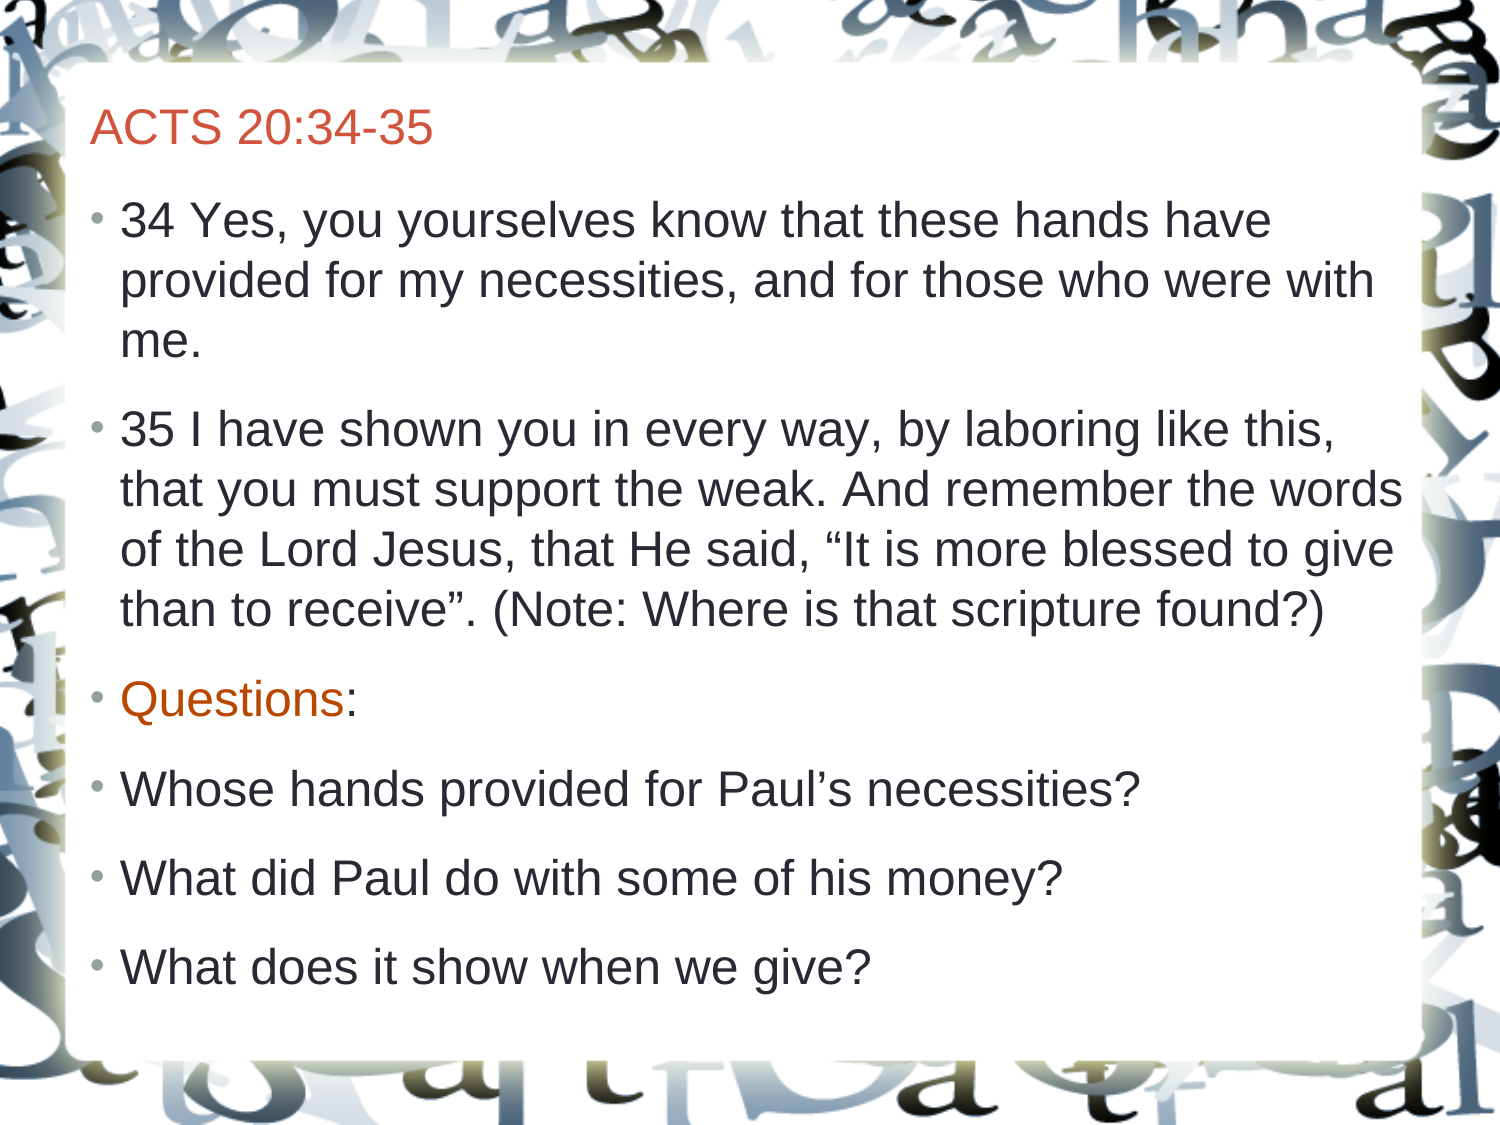

# ACTS 20:34-35
34 Yes, you yourselves know that these hands have provided for my necessities, and for those who were with me.
35 I have shown you in every way, by laboring like this, that you must support the weak. And remember the words of the Lord Jesus, that He said, “It is more blessed to give than to receive”. (Note: Where is that scripture found?)
Questions:
Whose hands provided for Paul’s necessities?
What did Paul do with some of his money?
What does it show when we give?